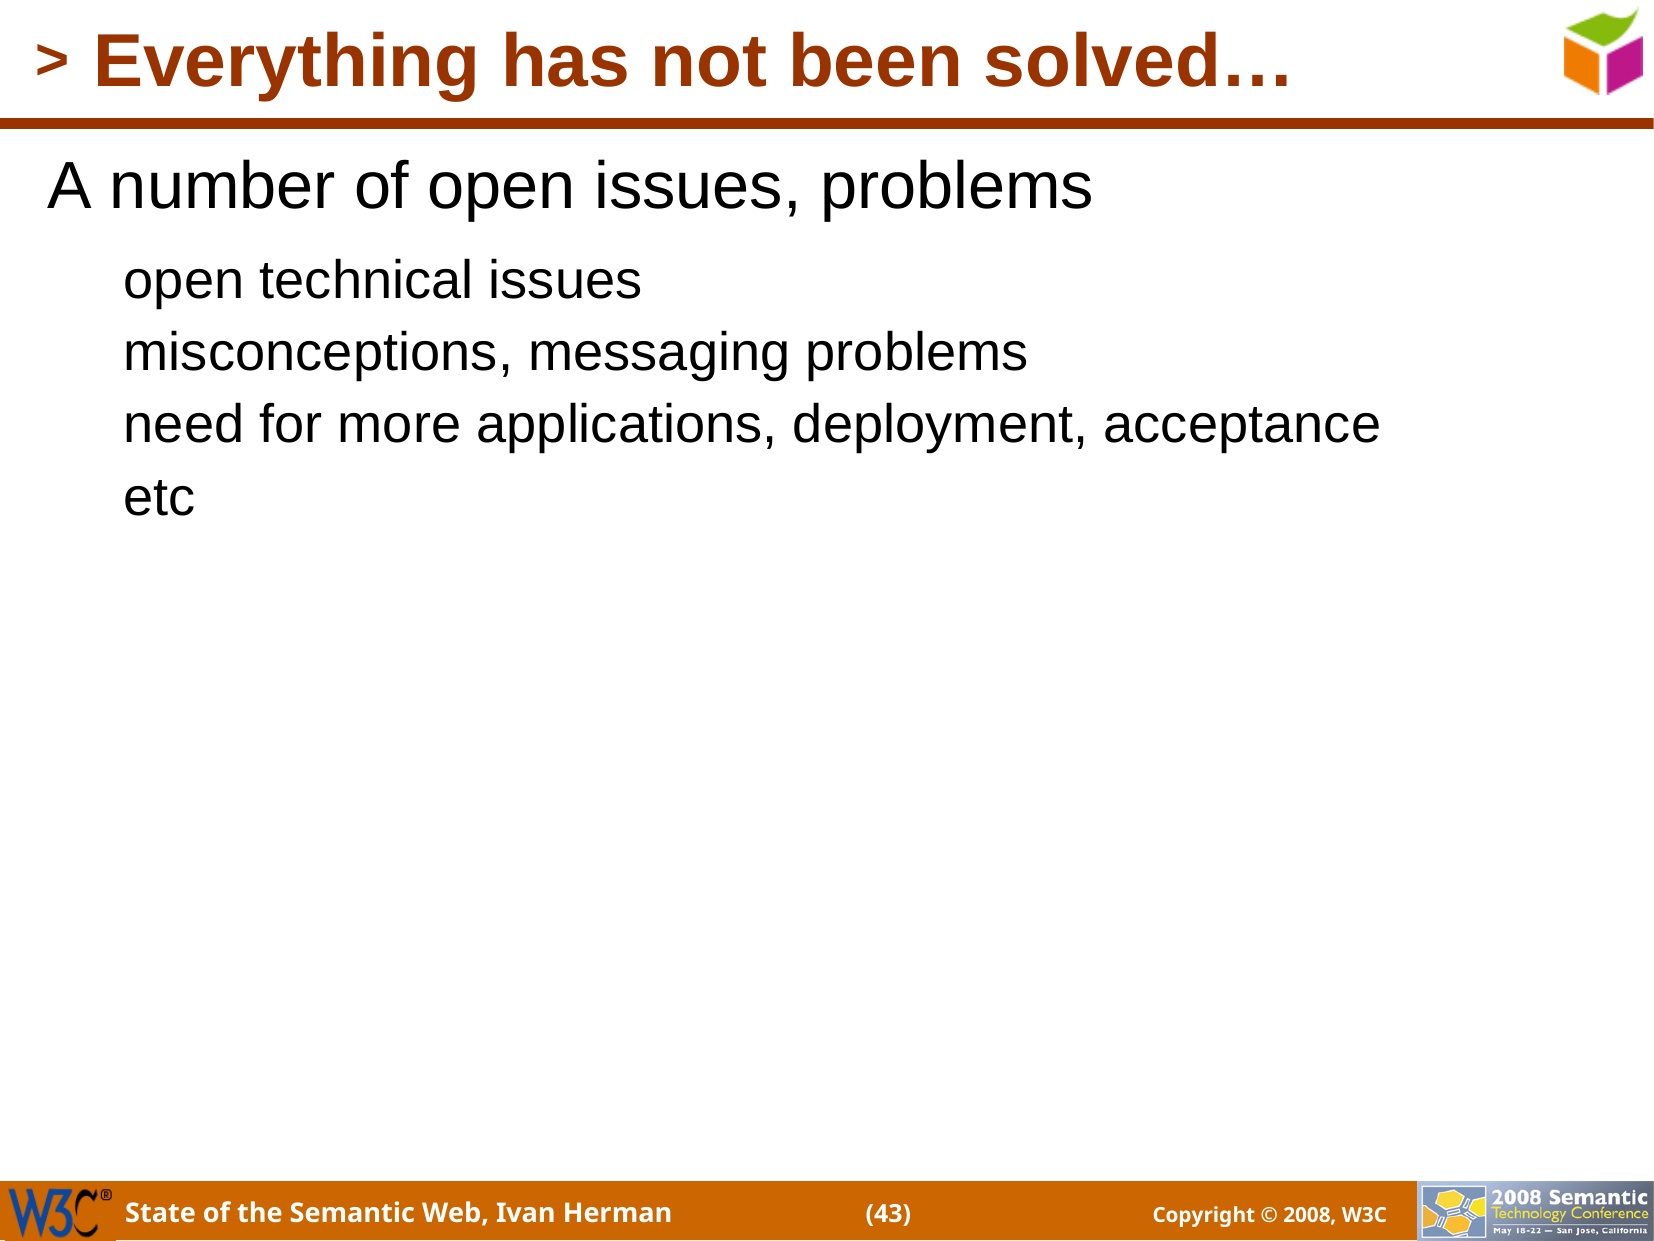

# Everything has not been solved…
A number of open issues, problems
open technical issues
misconceptions, messaging problems
need for more applications, deployment, acceptance
etc